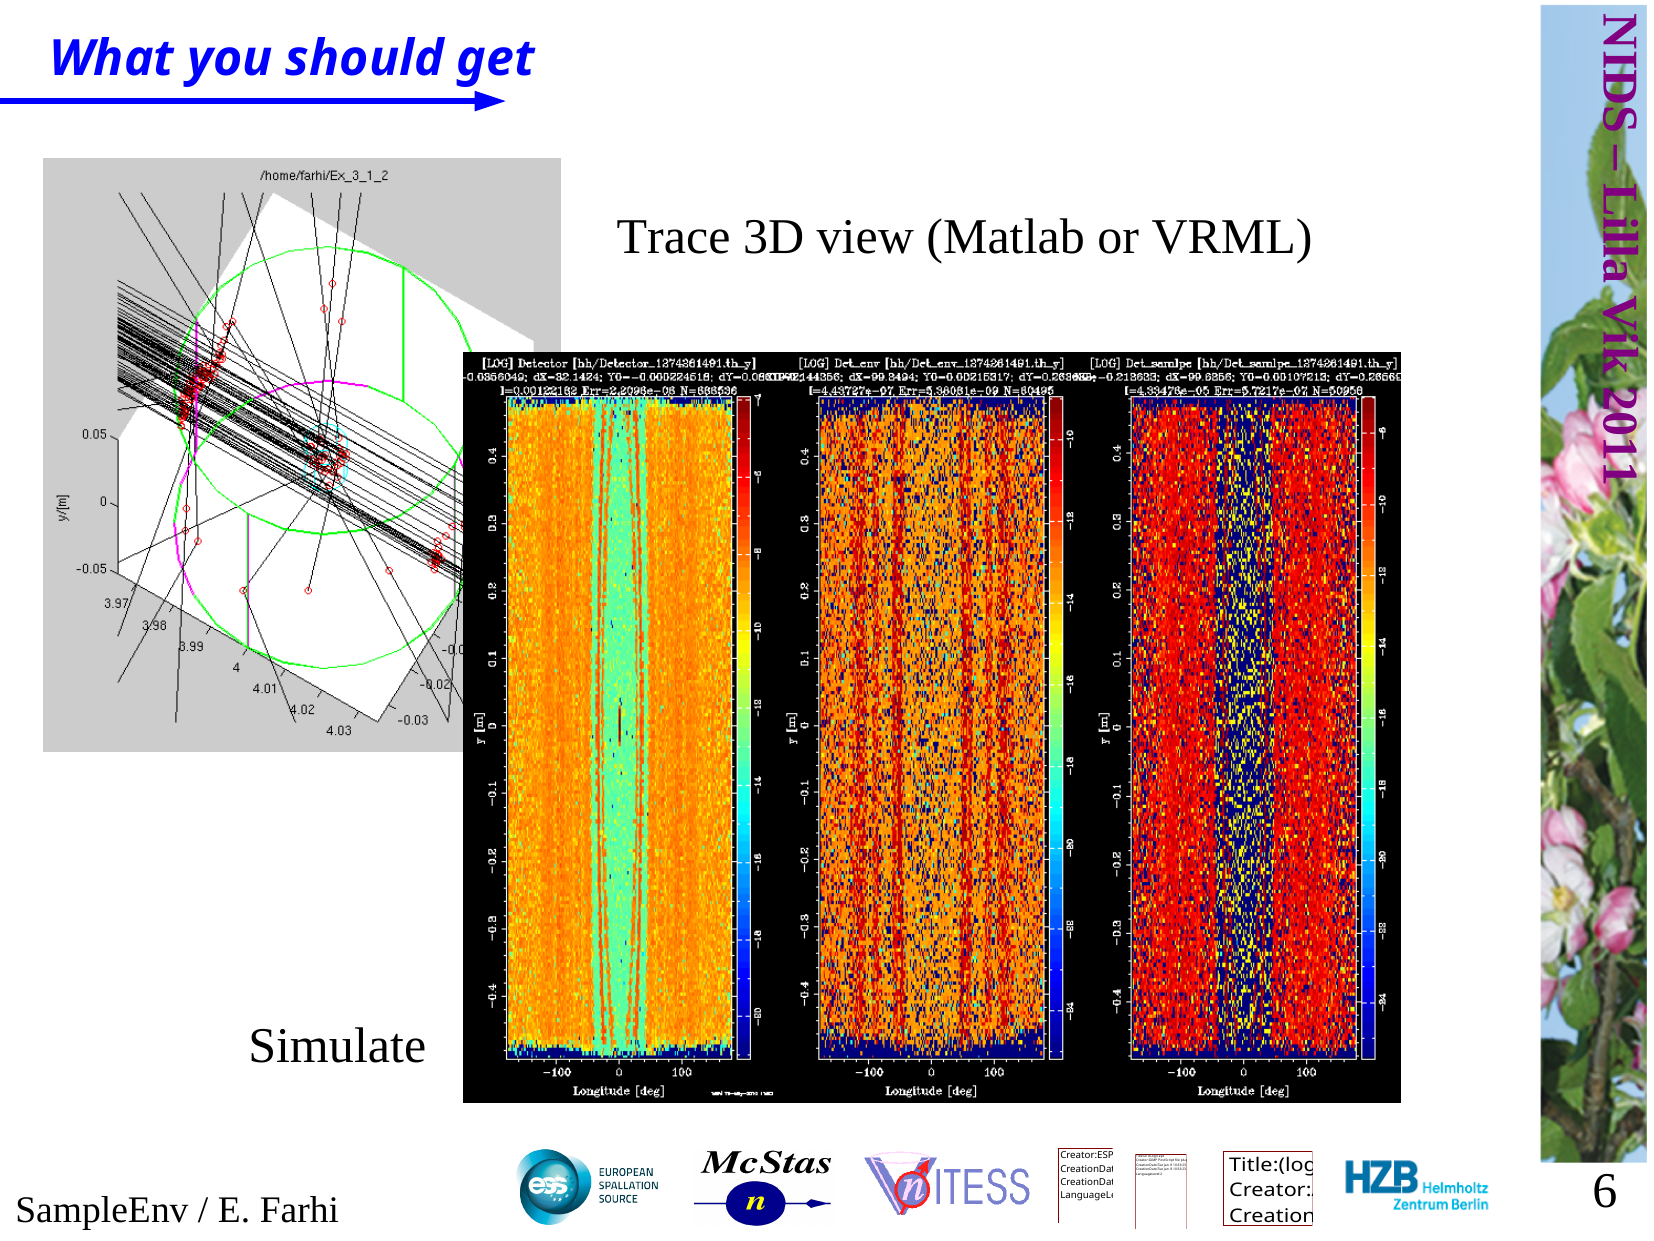

What you should get
Trace 3D view (Matlab or VRML)
Simulate